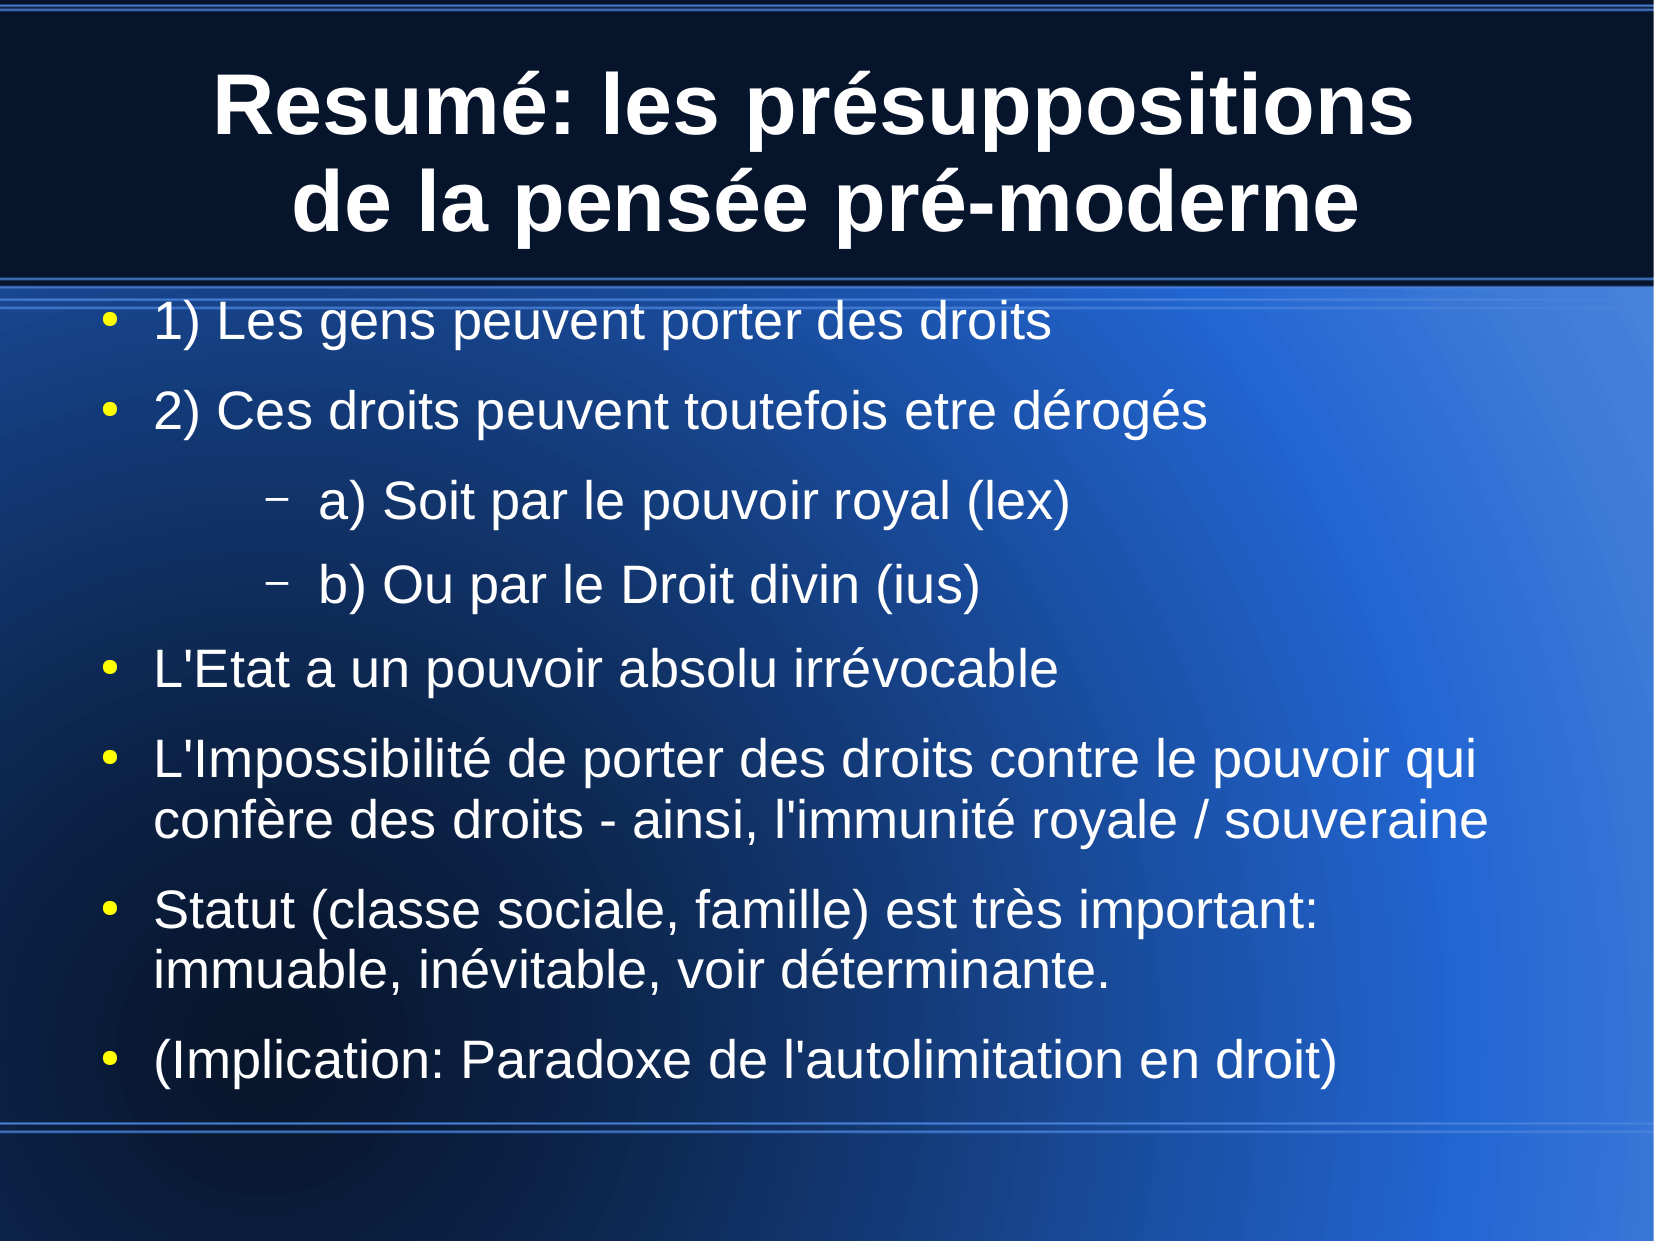

# Resumé: les présuppositions de la pensée pré-moderne
1) Les gens peuvent porter des droits
2) Ces droits peuvent toutefois etre dérogés
a) Soit par le pouvoir royal (lex)
b) Ou par le Droit divin (ius)
L'Etat a un pouvoir absolu irrévocable
L'Impossibilité de porter des droits contre le pouvoir qui confère des droits - ainsi, l'immunité royale / souveraine
Statut (classe sociale, famille) est très important: immuable, inévitable, voir déterminante.
(Implication: Paradoxe de l'autolimitation en droit)